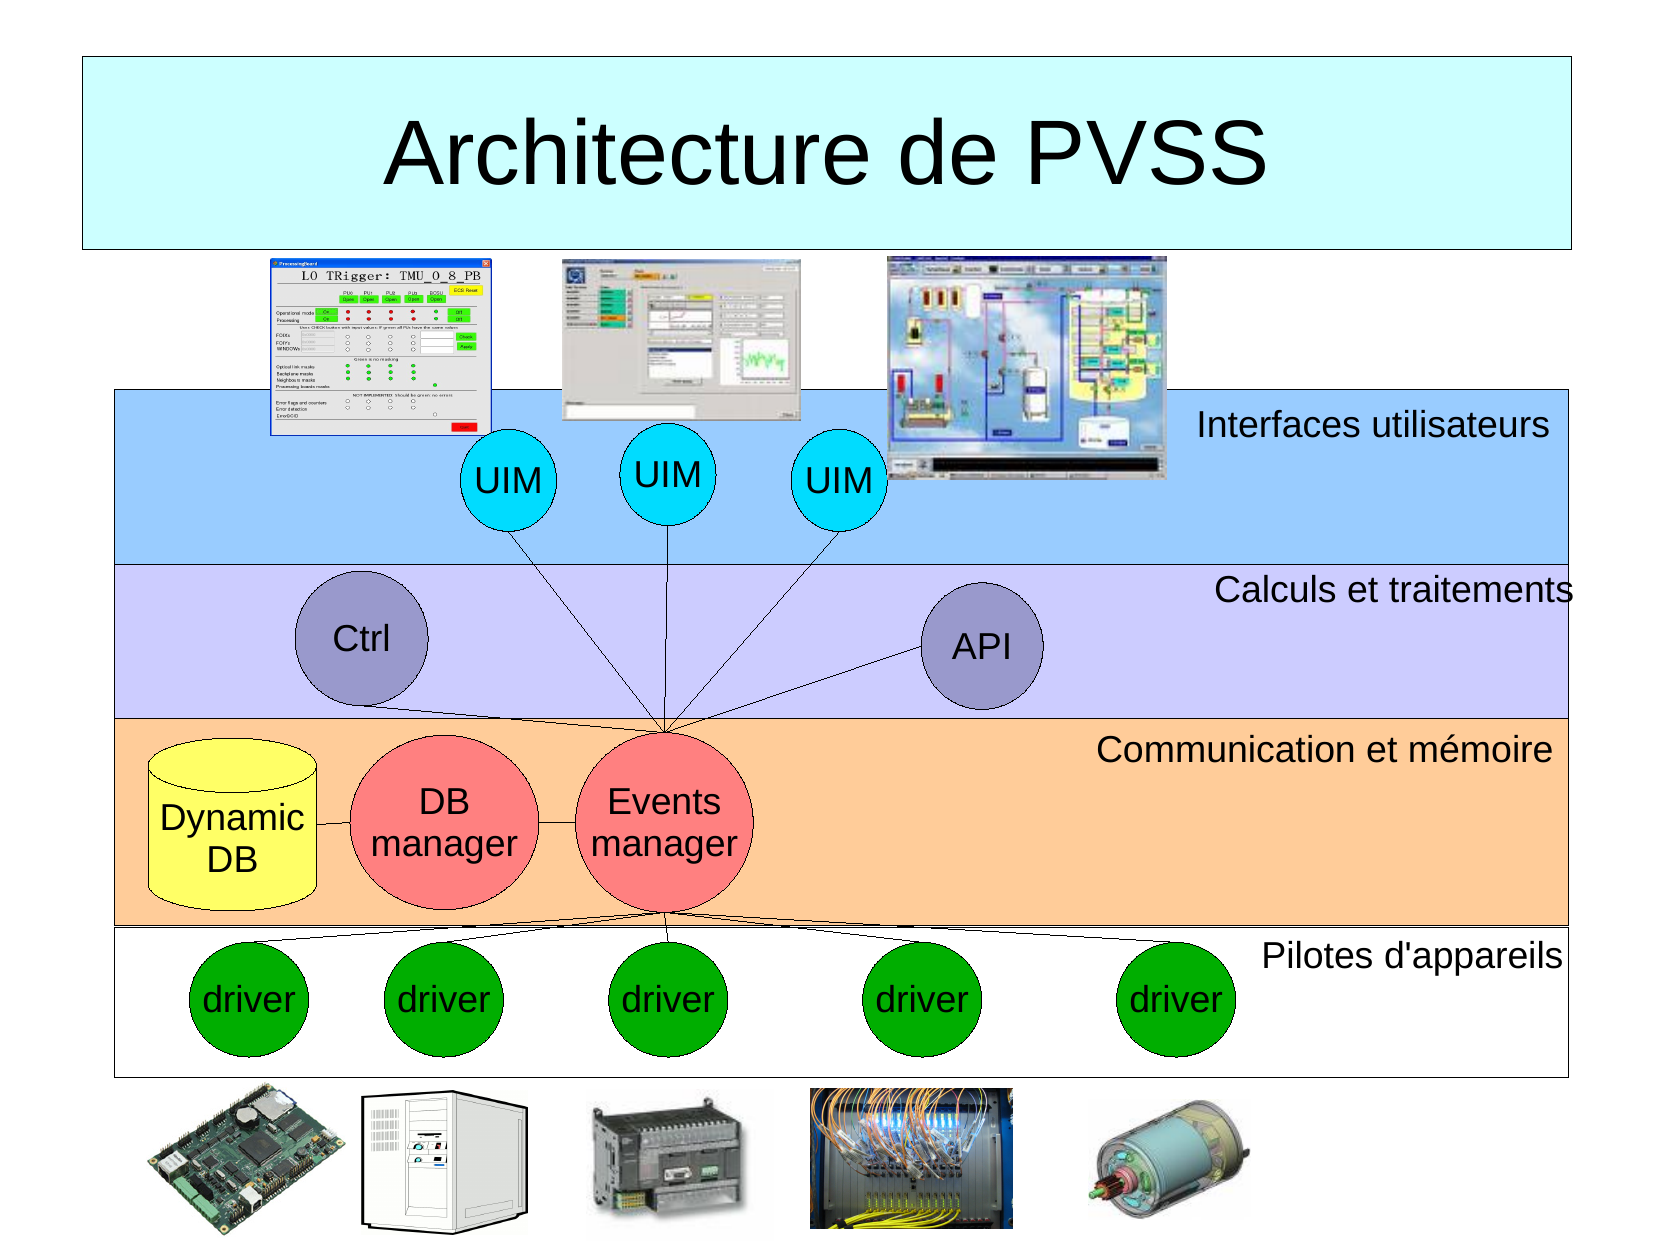

# Architecture de PVSS
Interfaces utilisateurs
UIM
UIM
UIM
Calculs et traitements
Ctrl
API
Communication et mémoire
Events
manager
DB
manager
Dynamic
DB
Pilotes d'appareils
driver
driver
driver
driver
driver